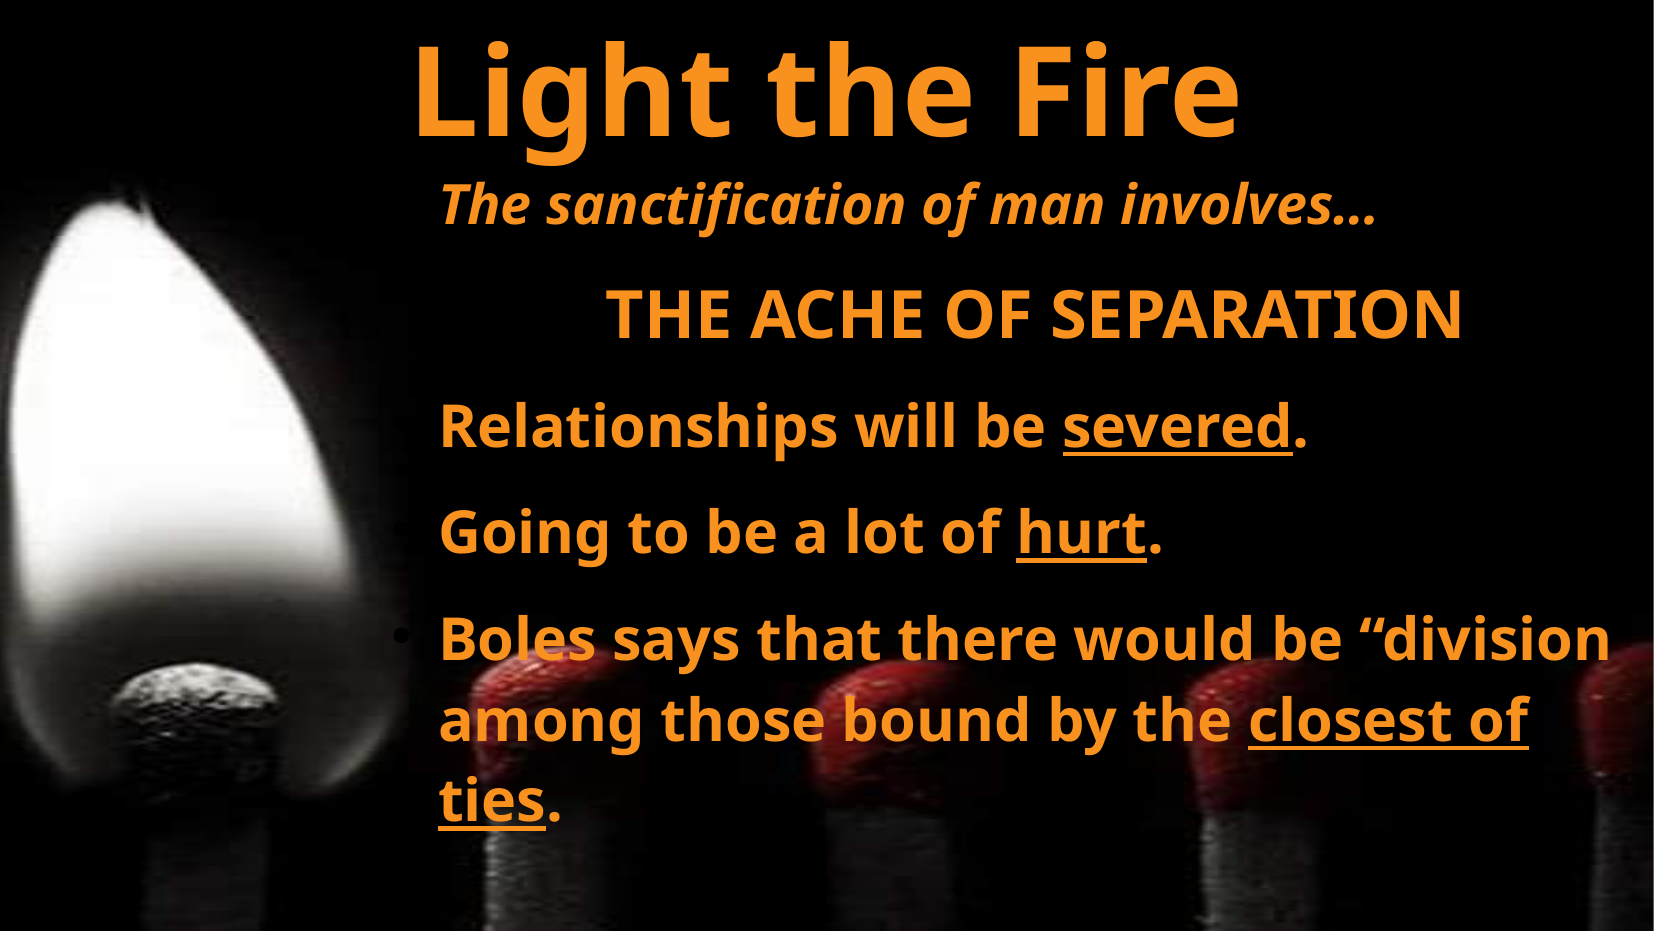

# Light the Fire
The sanctification of man involves…
THE ACHE OF SEPARATION
Relationships will be severed.
Going to be a lot of hurt.
Boles says that there would be “division among those bound by the closest of ties.